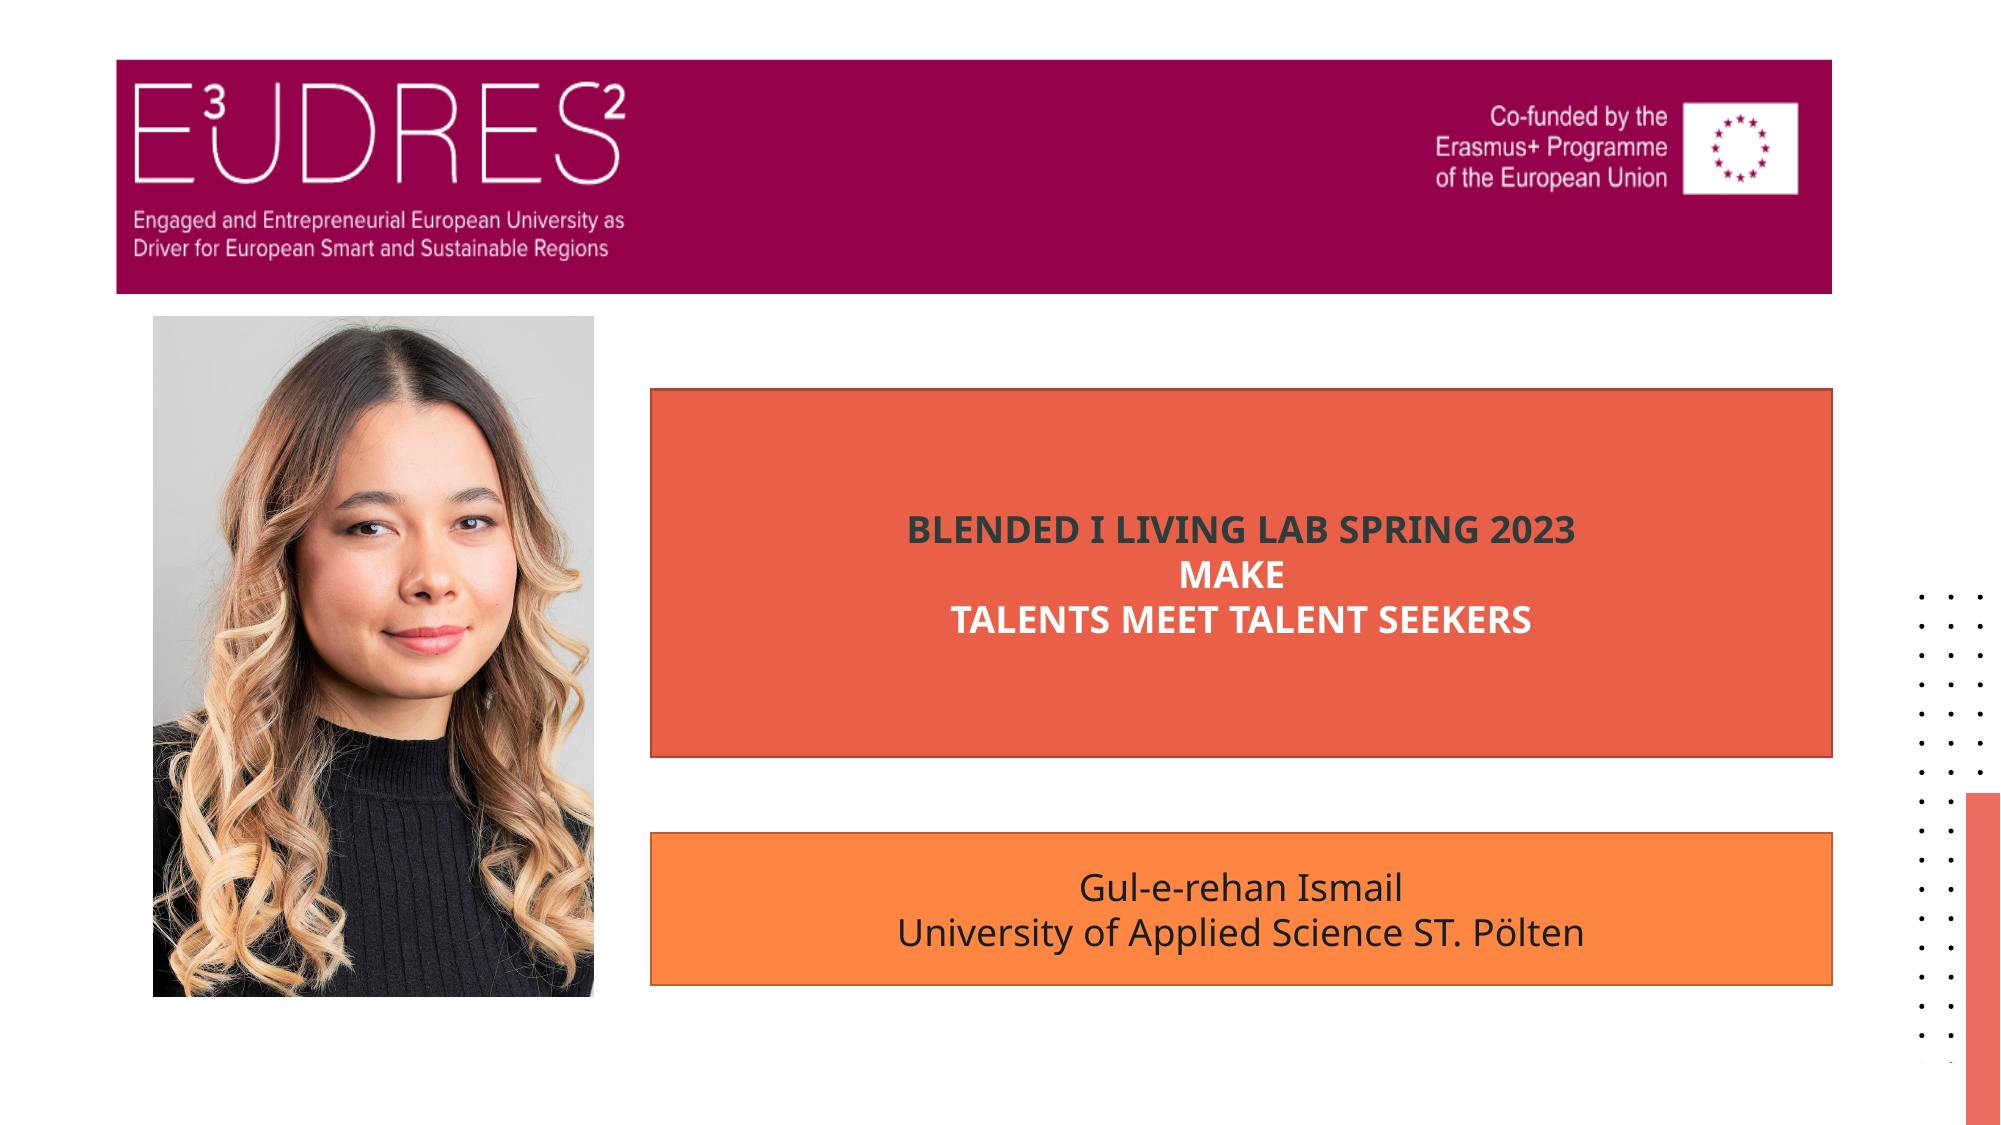

# GGG
BLENDED I LIVING LAB SPRING 2023
MAKE
TALENTS MEET TALENT SEEKERS
Gul-e-rehan Ismail
University of Applied Science ST. Pölten